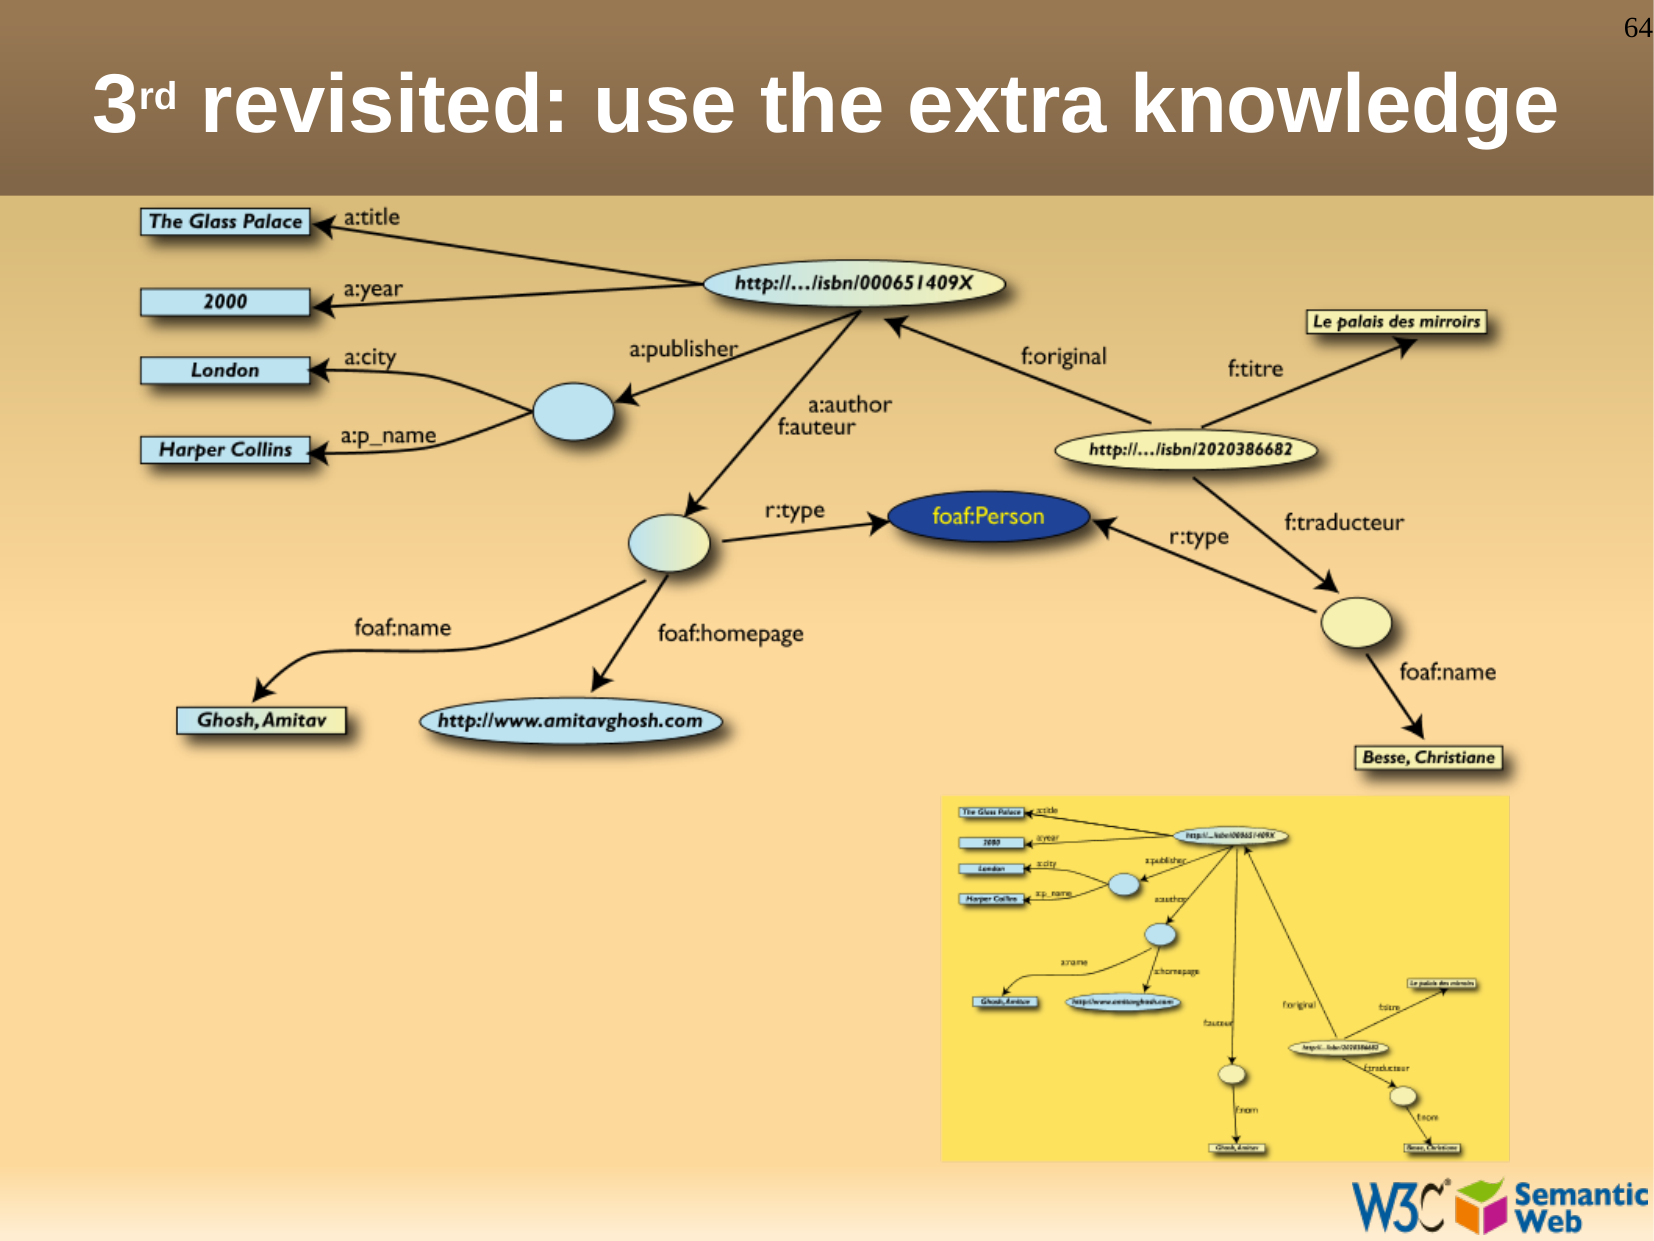

# 3rd revisited: use the extra knowledge
64